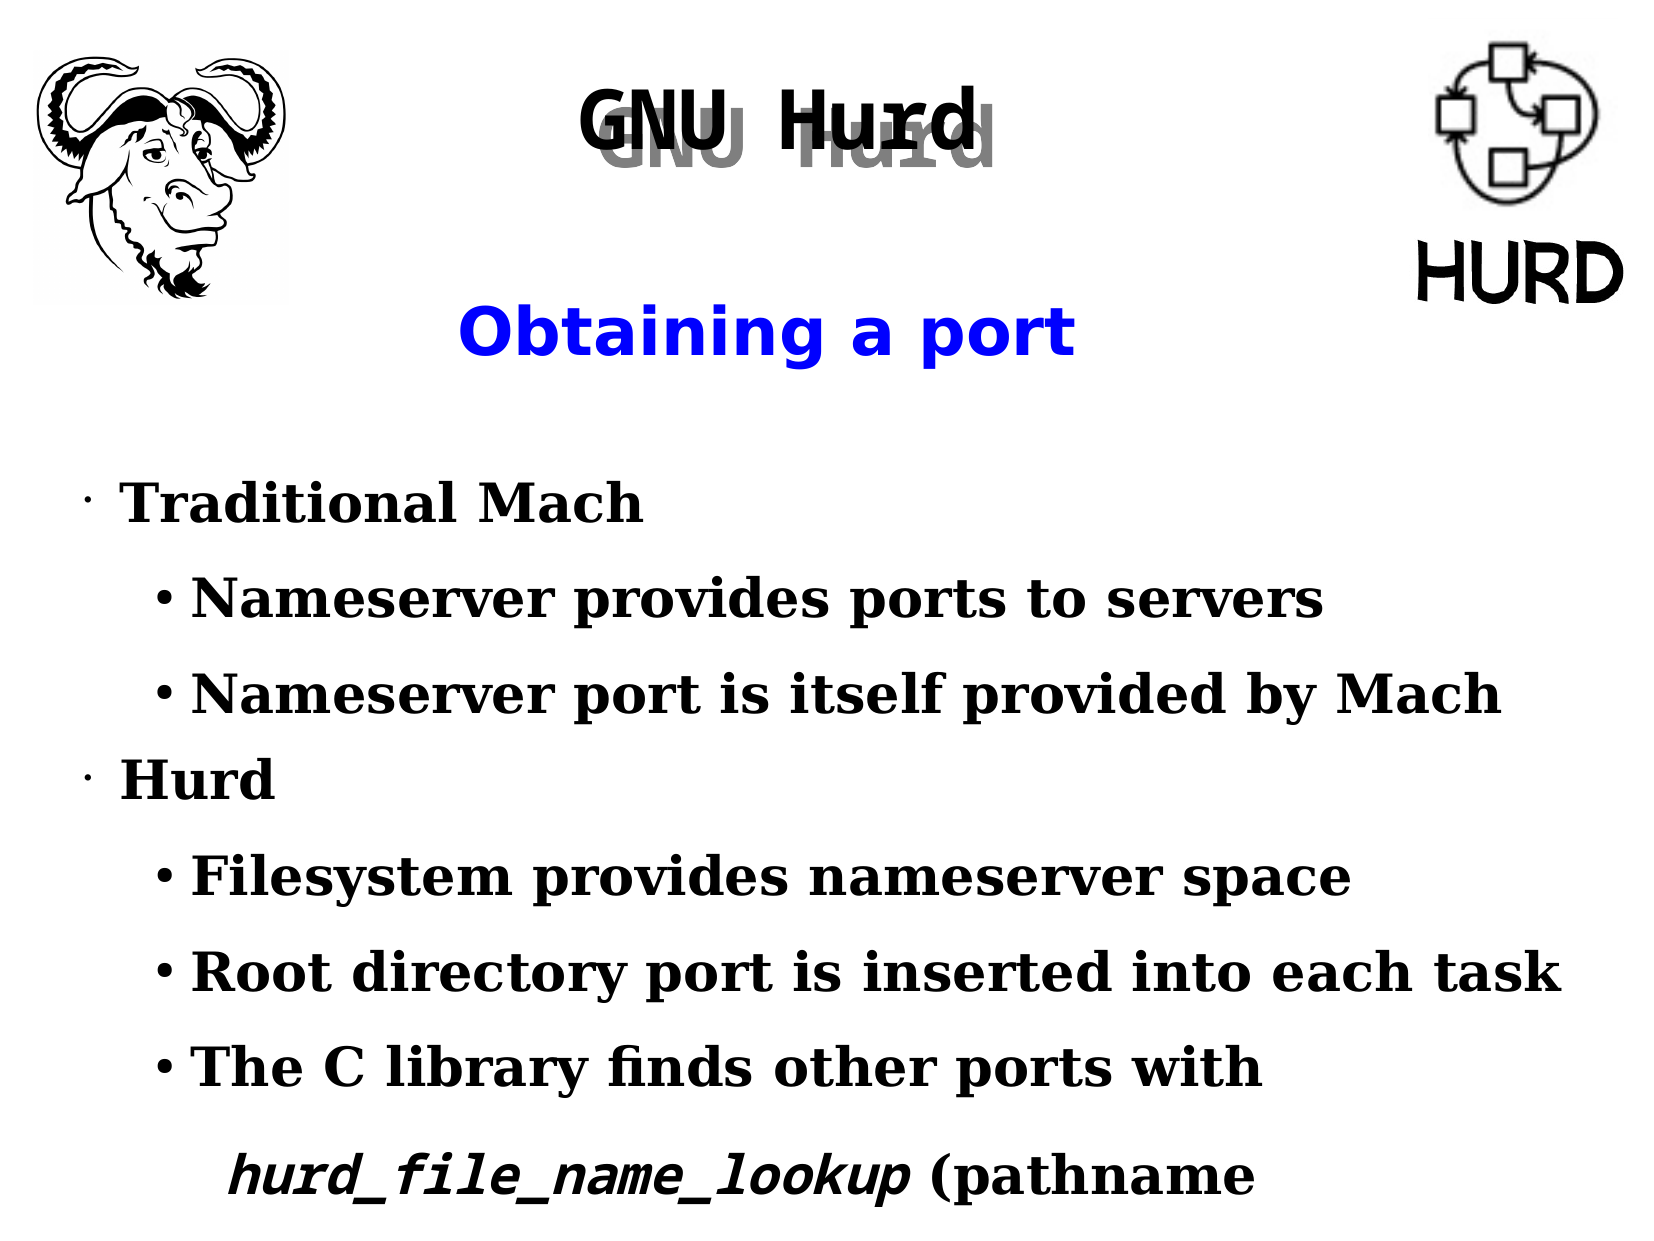

GNU Hurd
Obtaining a port
Traditional Mach
Nameserver provides ports to servers
Nameserver port is itself provided by Mach
Hurd
Filesystem provides nameserver space
Root directory port is inserted into each task
The C library finds other ports with hurd_file_name_lookup (pathname resolution)